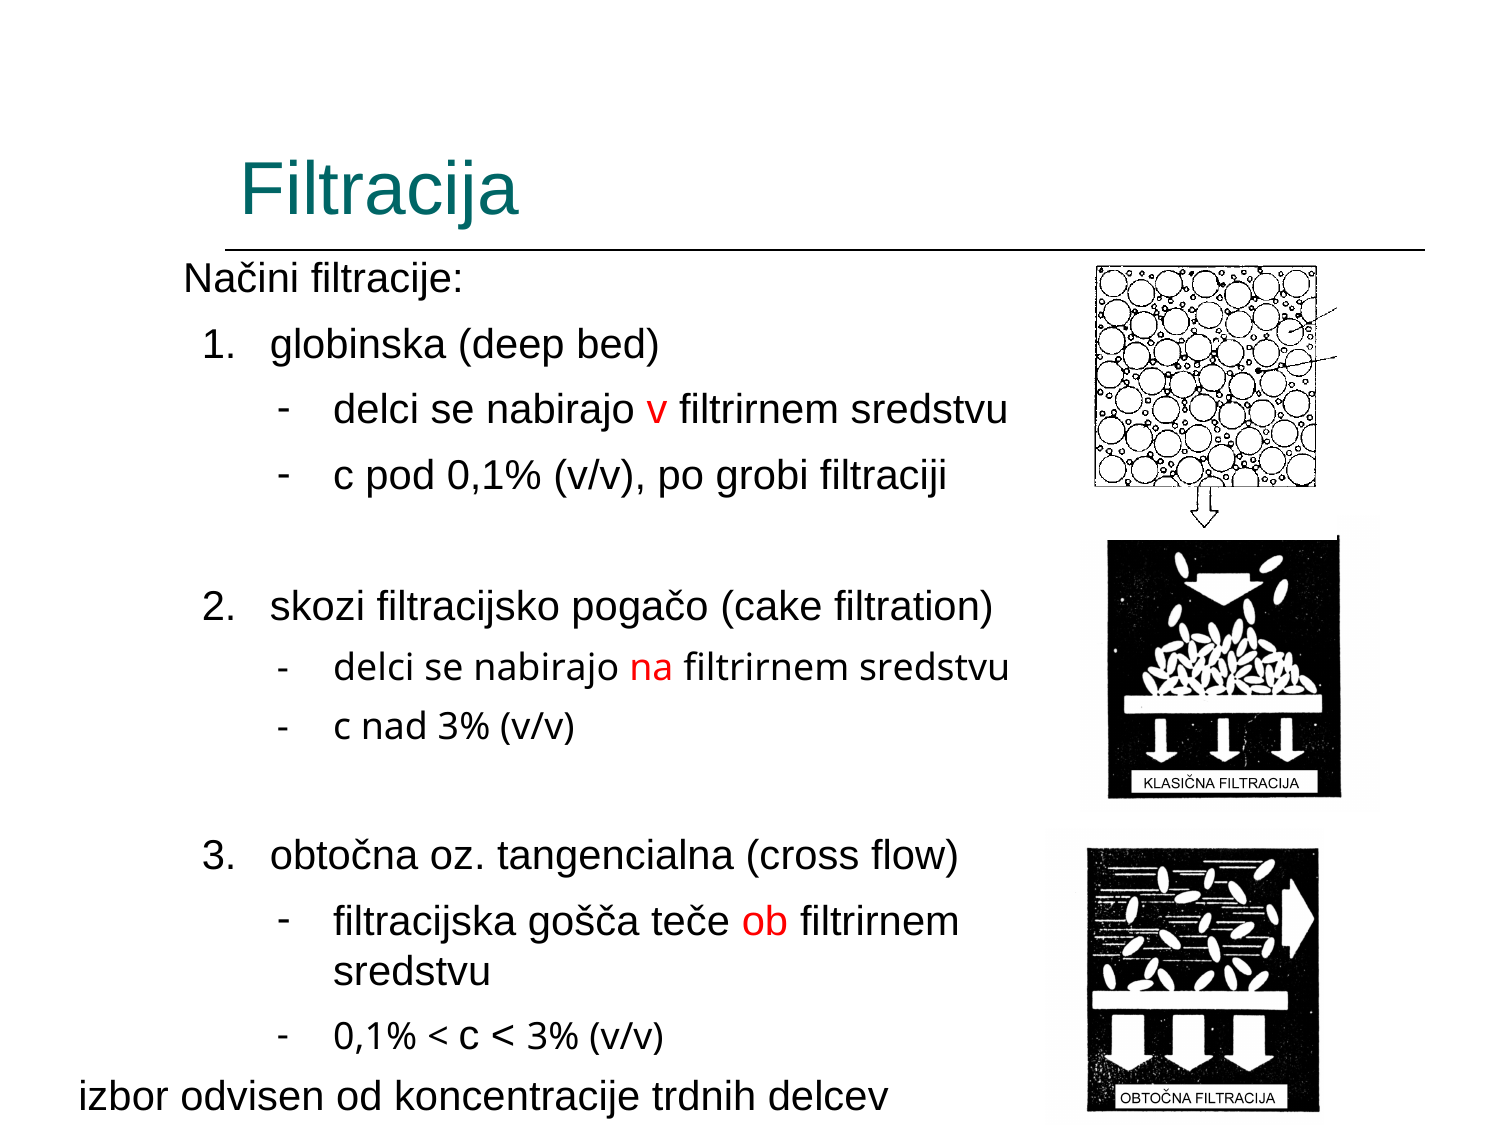

# Filtracija
	Načini filtracije:
 globinska (deep bed)
delci se nabirajo v filtrirnem sredstvu
c pod 0,1% (v/v), po grobi filtraciji
 skozi filtracijsko pogačo (cake filtration)
delci se nabirajo na filtrirnem sredstvu
c nad 3% (v/v)
 obtočna oz. tangencialna (cross flow)
filtracijska gošča teče ob filtrirnem sredstvu
0,1% < c < 3% (v/v)
izbor odvisen od koncentracije trdnih delcev